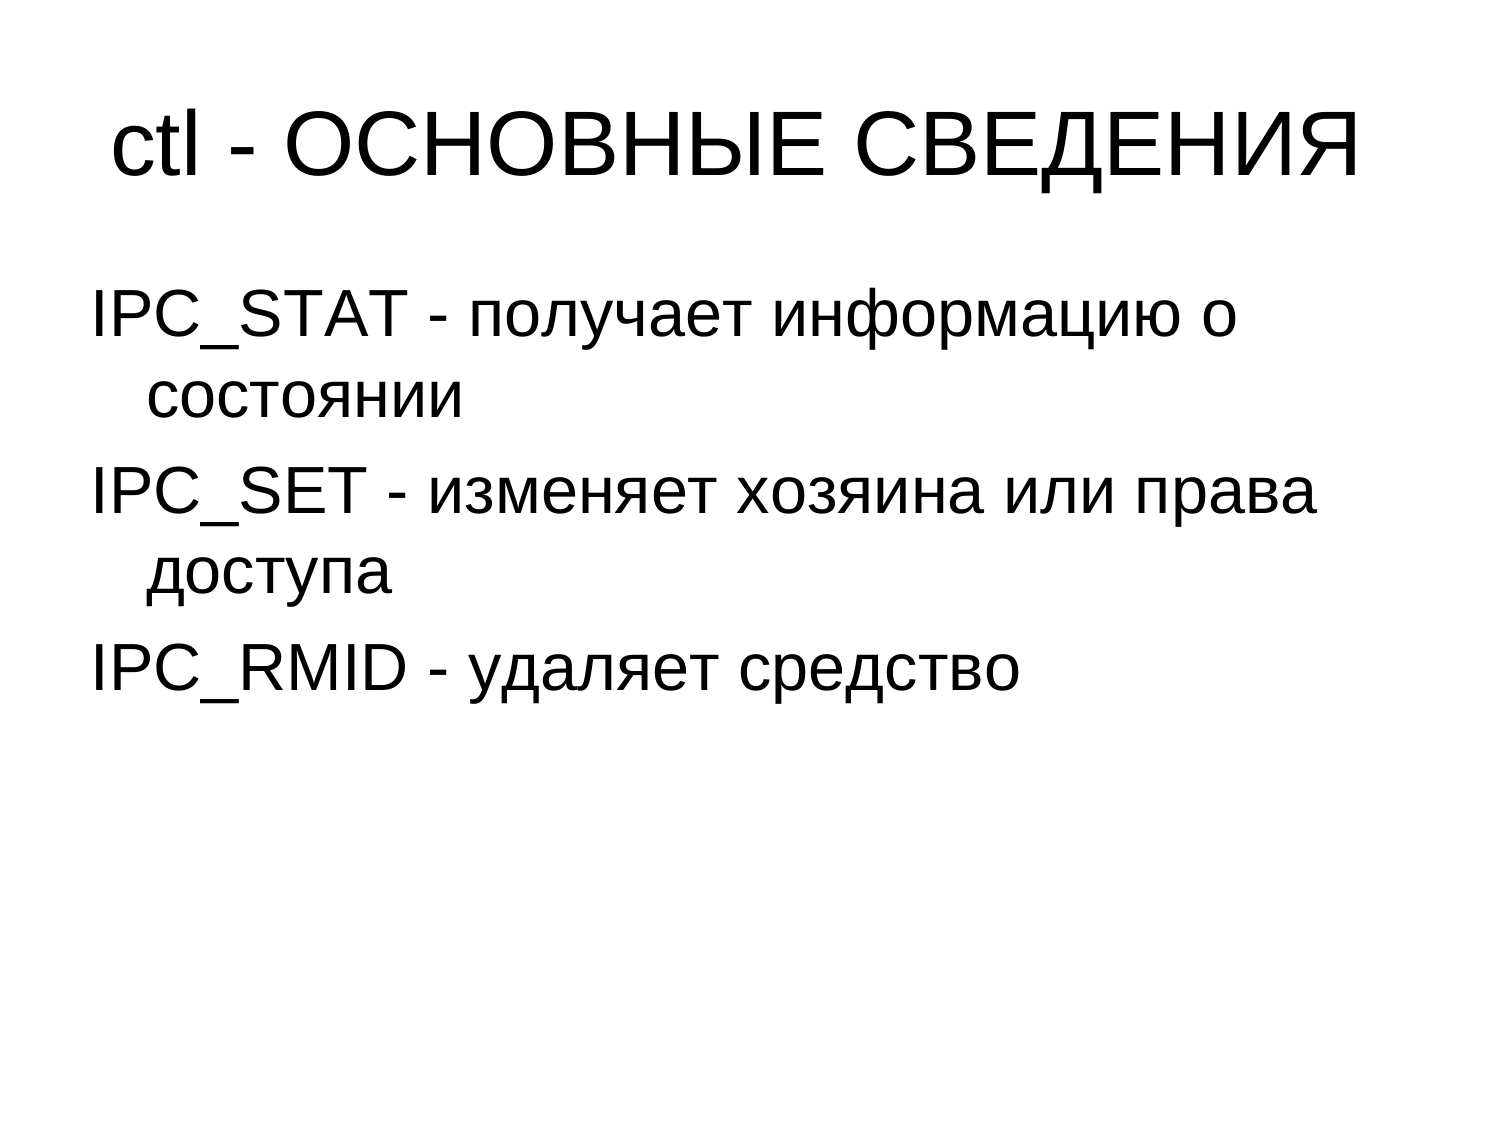

# ctl - ОСНОВНЫЕ СВЕДЕНИЯ
IPC_STAT - получает информацию о состоянии
IPC_SET - изменяет хозяина или права доступа
IPC_RMID - удаляет средство